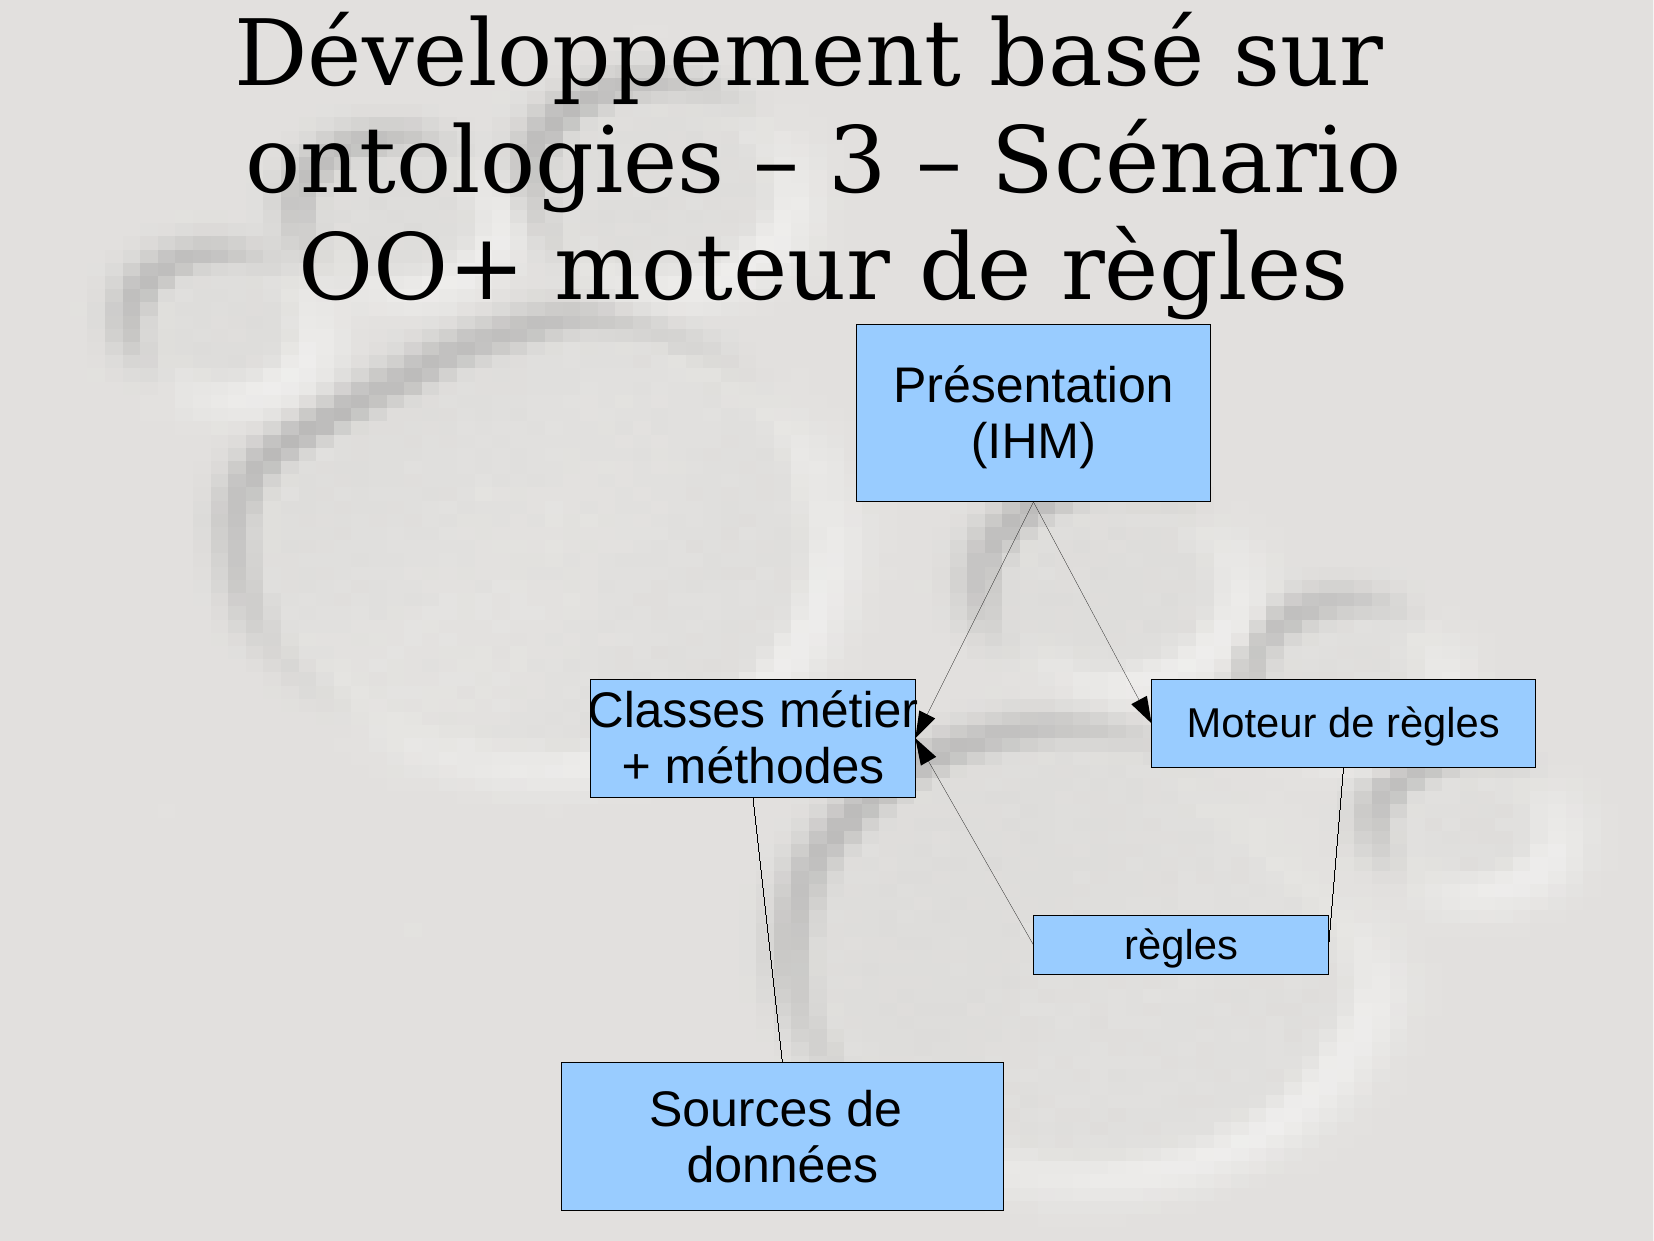

# Développement basé sur ontologies – 3 – Scénario OO+ moteur de règles
Présentation
(IHM)
Classes métier
+ méthodes
Moteur de règles
règles
Sources de
données